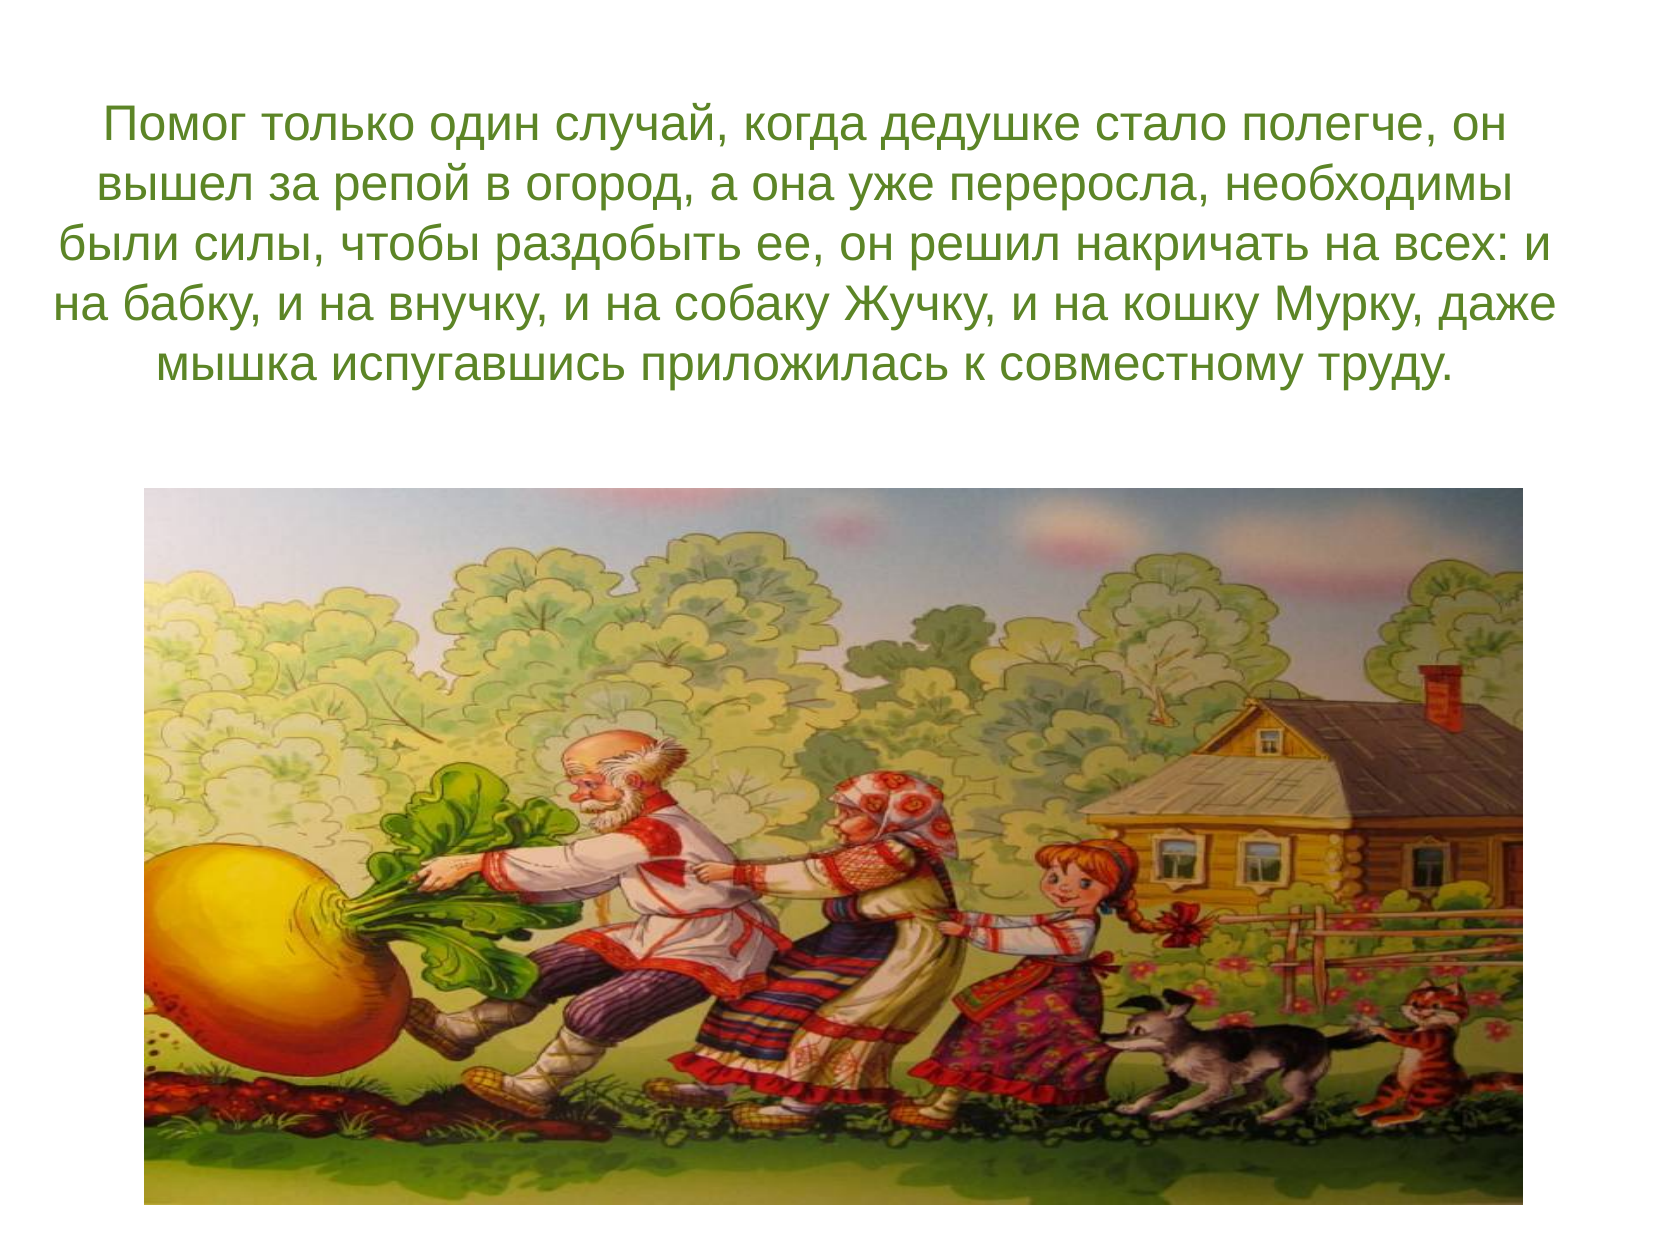

# Помог только один случай, когда дедушке стало полегче, он вышел за репой в огород, а она уже переросла, необходимы были силы, чтобы раздобыть ее, он решил накричать на всех: и на бабку, и на внучку, и на собаку Жучку, и на кошку Мурку, даже мышка испугавшись приложилась к совместному труду.